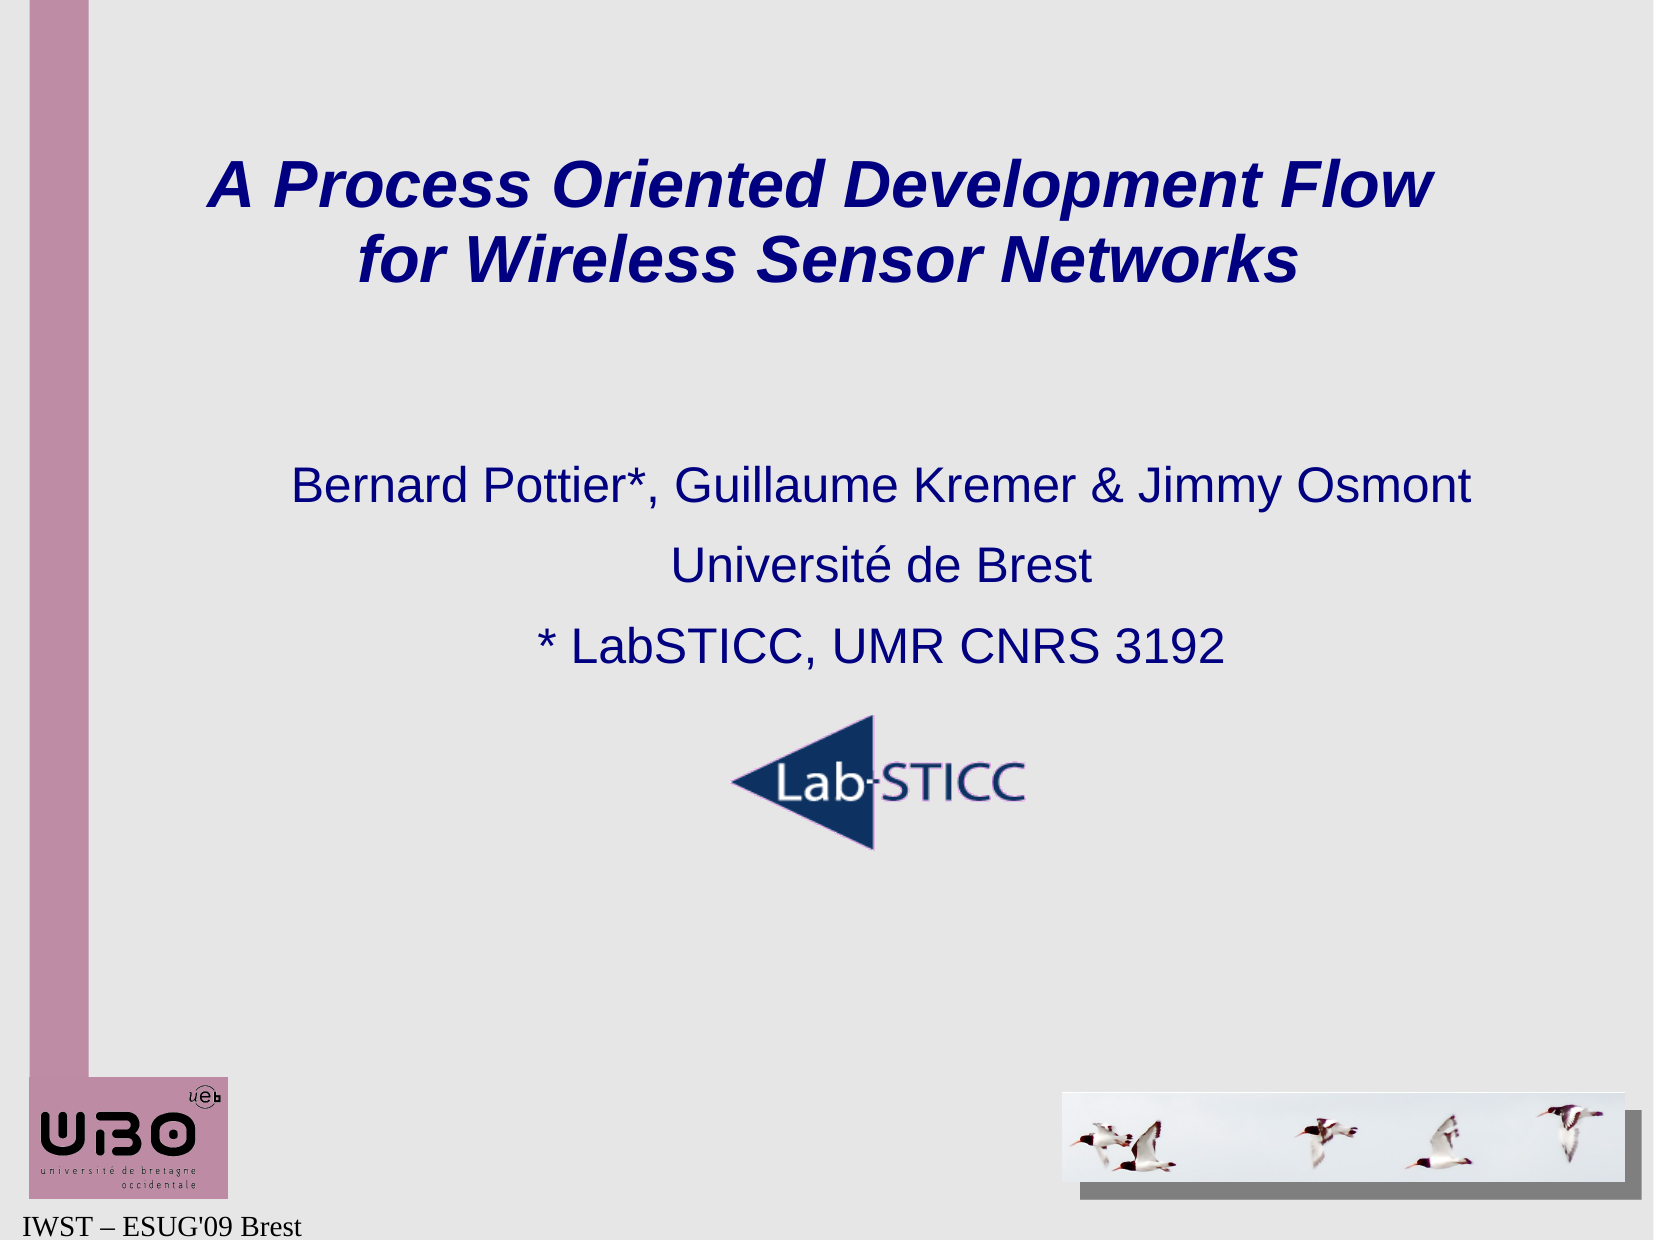

# A Process Oriented Development Flow for Wireless Sensor Networks
Bernard Pottier*, Guillaume Kremer & Jimmy Osmont
Université de Brest
* LabSTICC, UMR CNRS 3192